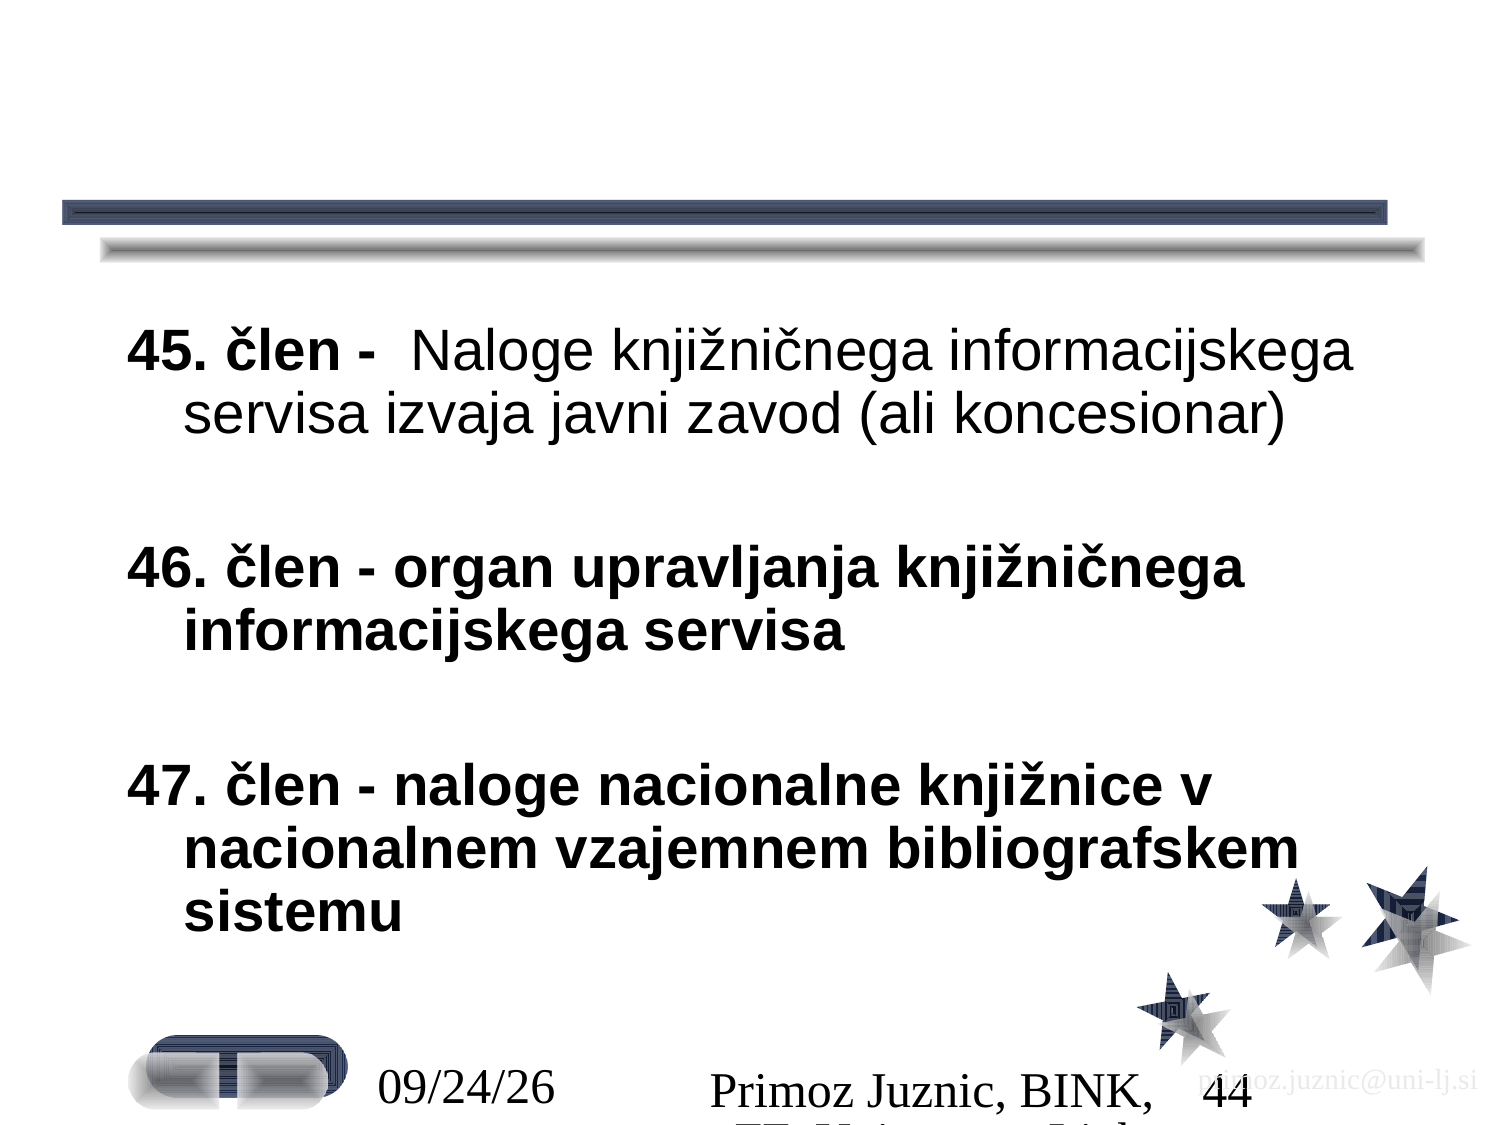

#
45. člen - Naloge knjižničnega informacijskega servisa izvaja javni zavod (ali koncesionar)
46. člen - organ upravljanja knjižničnega informacijskega servisa
47. člen - naloge nacionalne knjižnice v nacionalnem vzajemnem bibliografskem sistemu
Primoz Juznic, BINK, FF, Univerza v Ljubljani
44